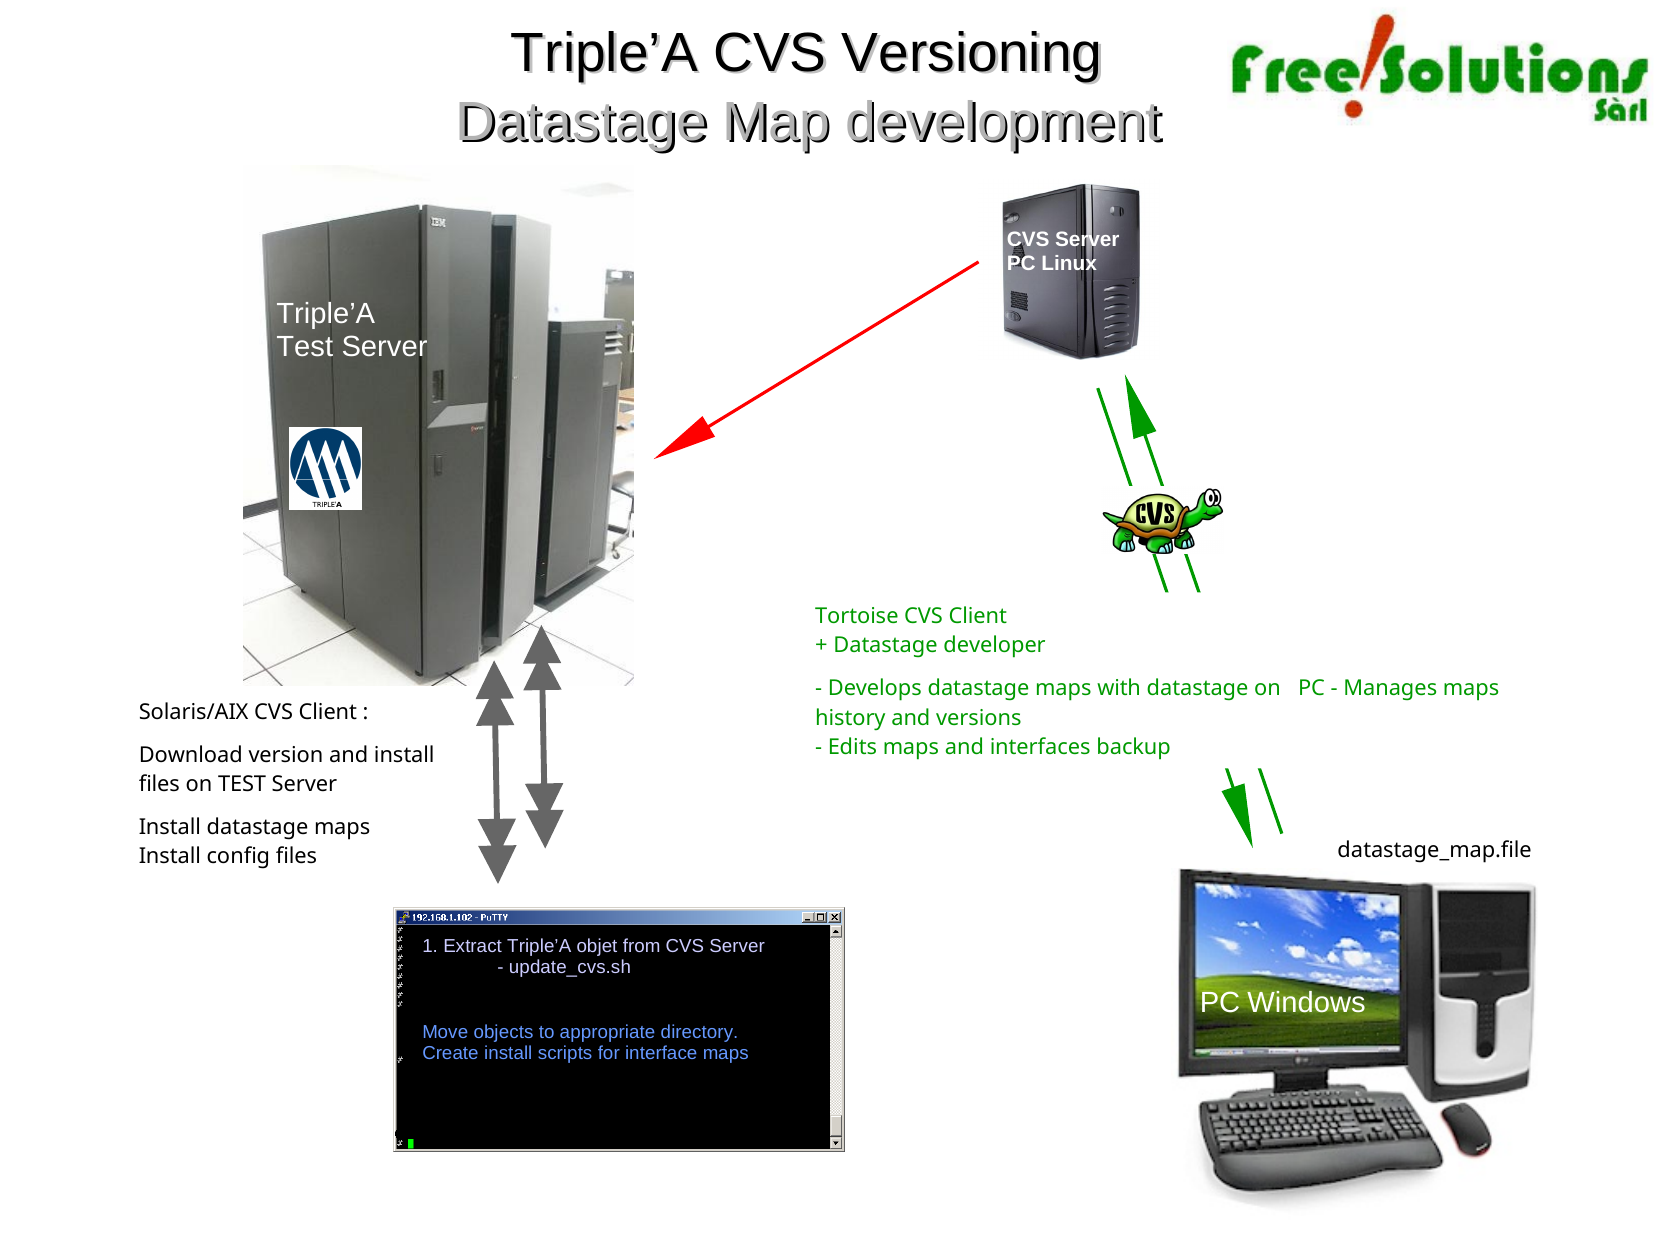

Triple’A CVS Versioning
Datastage Map development
Triple’A
Test Server
CVS Server
PC Linux
Tortoise CVS Client
+ Datastage developer
- Develops datastage maps with datastage on PC - Manages maps history and versions
- Edits maps and interfaces backup
Solaris/AIX CVS Client :
Download version and install files on TEST Server
Install datastage maps
Install config files
datastage_map.file
PC Windows
1. Extract Triple’A objet from CVS Server
- update_cvs.sh
Move objects to appropriate directory.
Create install scripts for interface maps